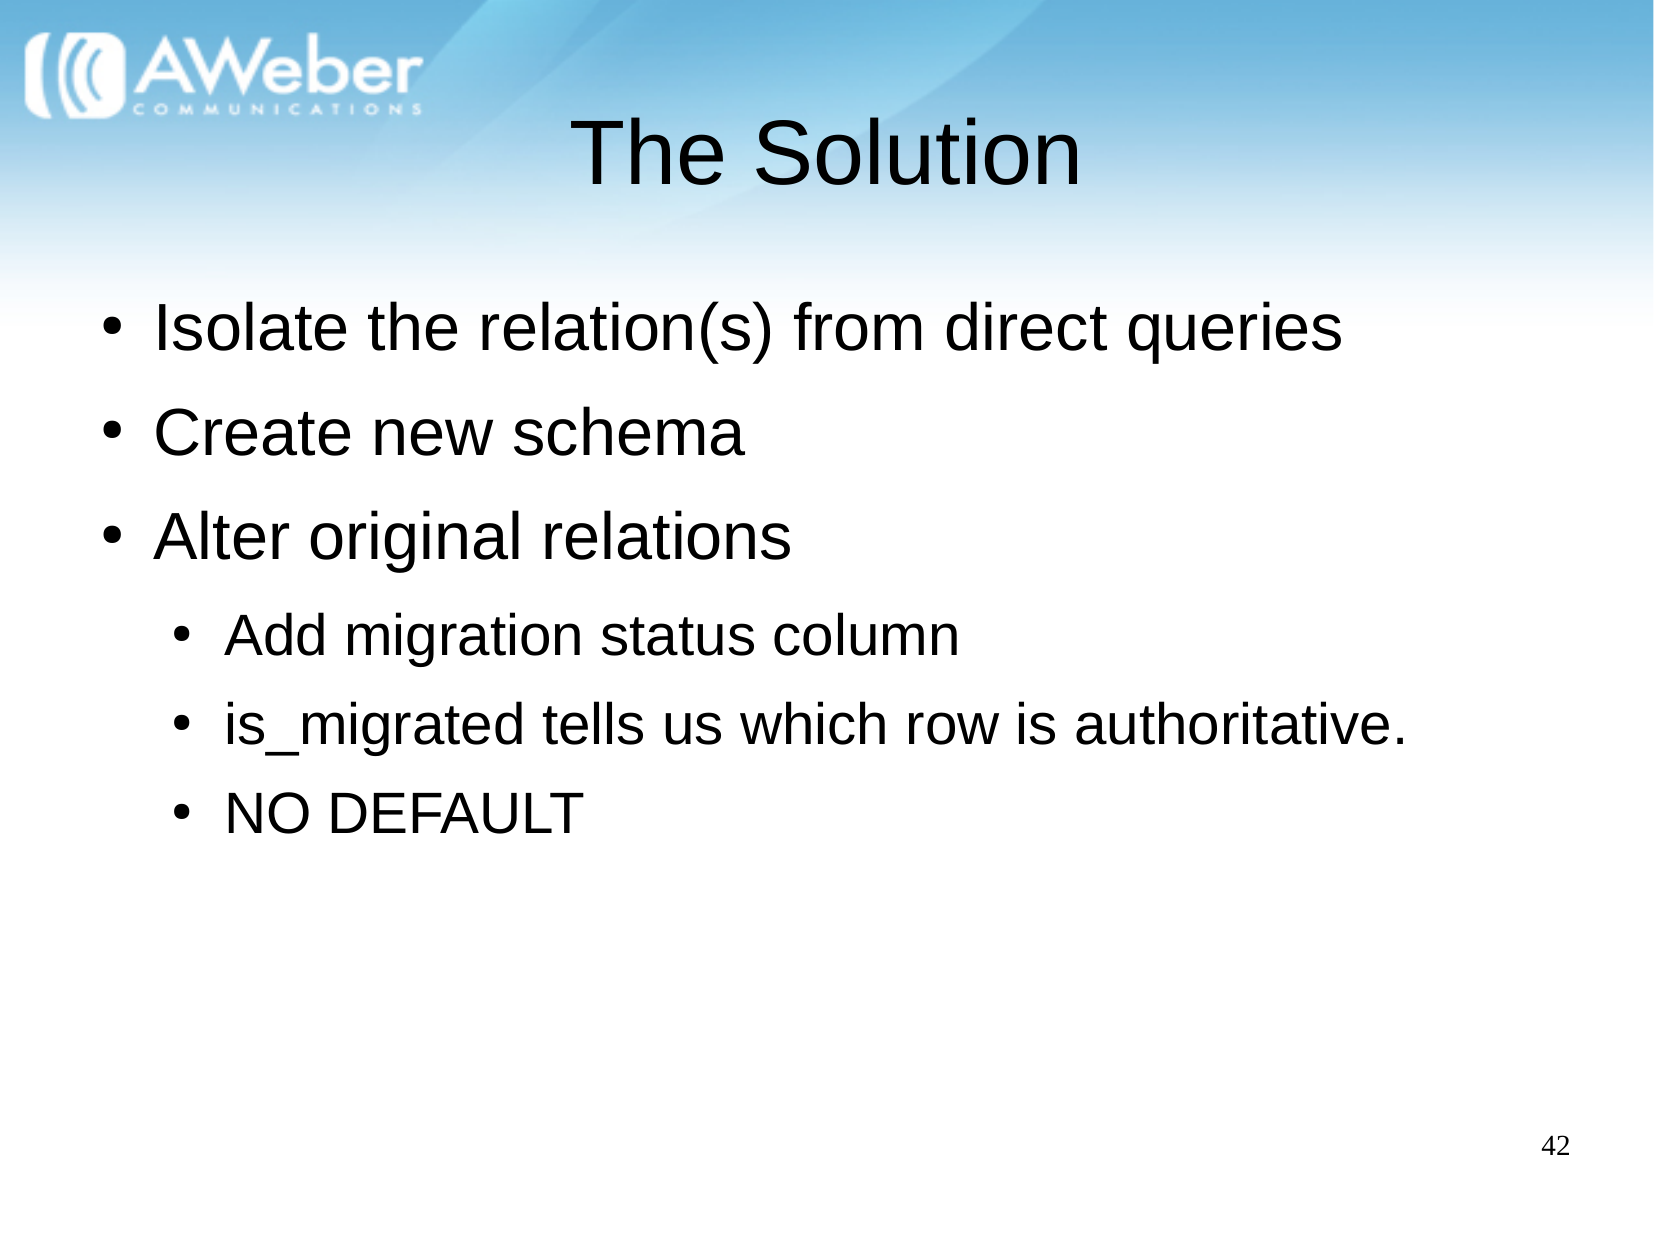

# The Solution
Isolate the relation(s) from direct queries
Create new schema
Alter original relations
Add migration status column
is_migrated tells us which row is authoritative.
NO DEFAULT
42